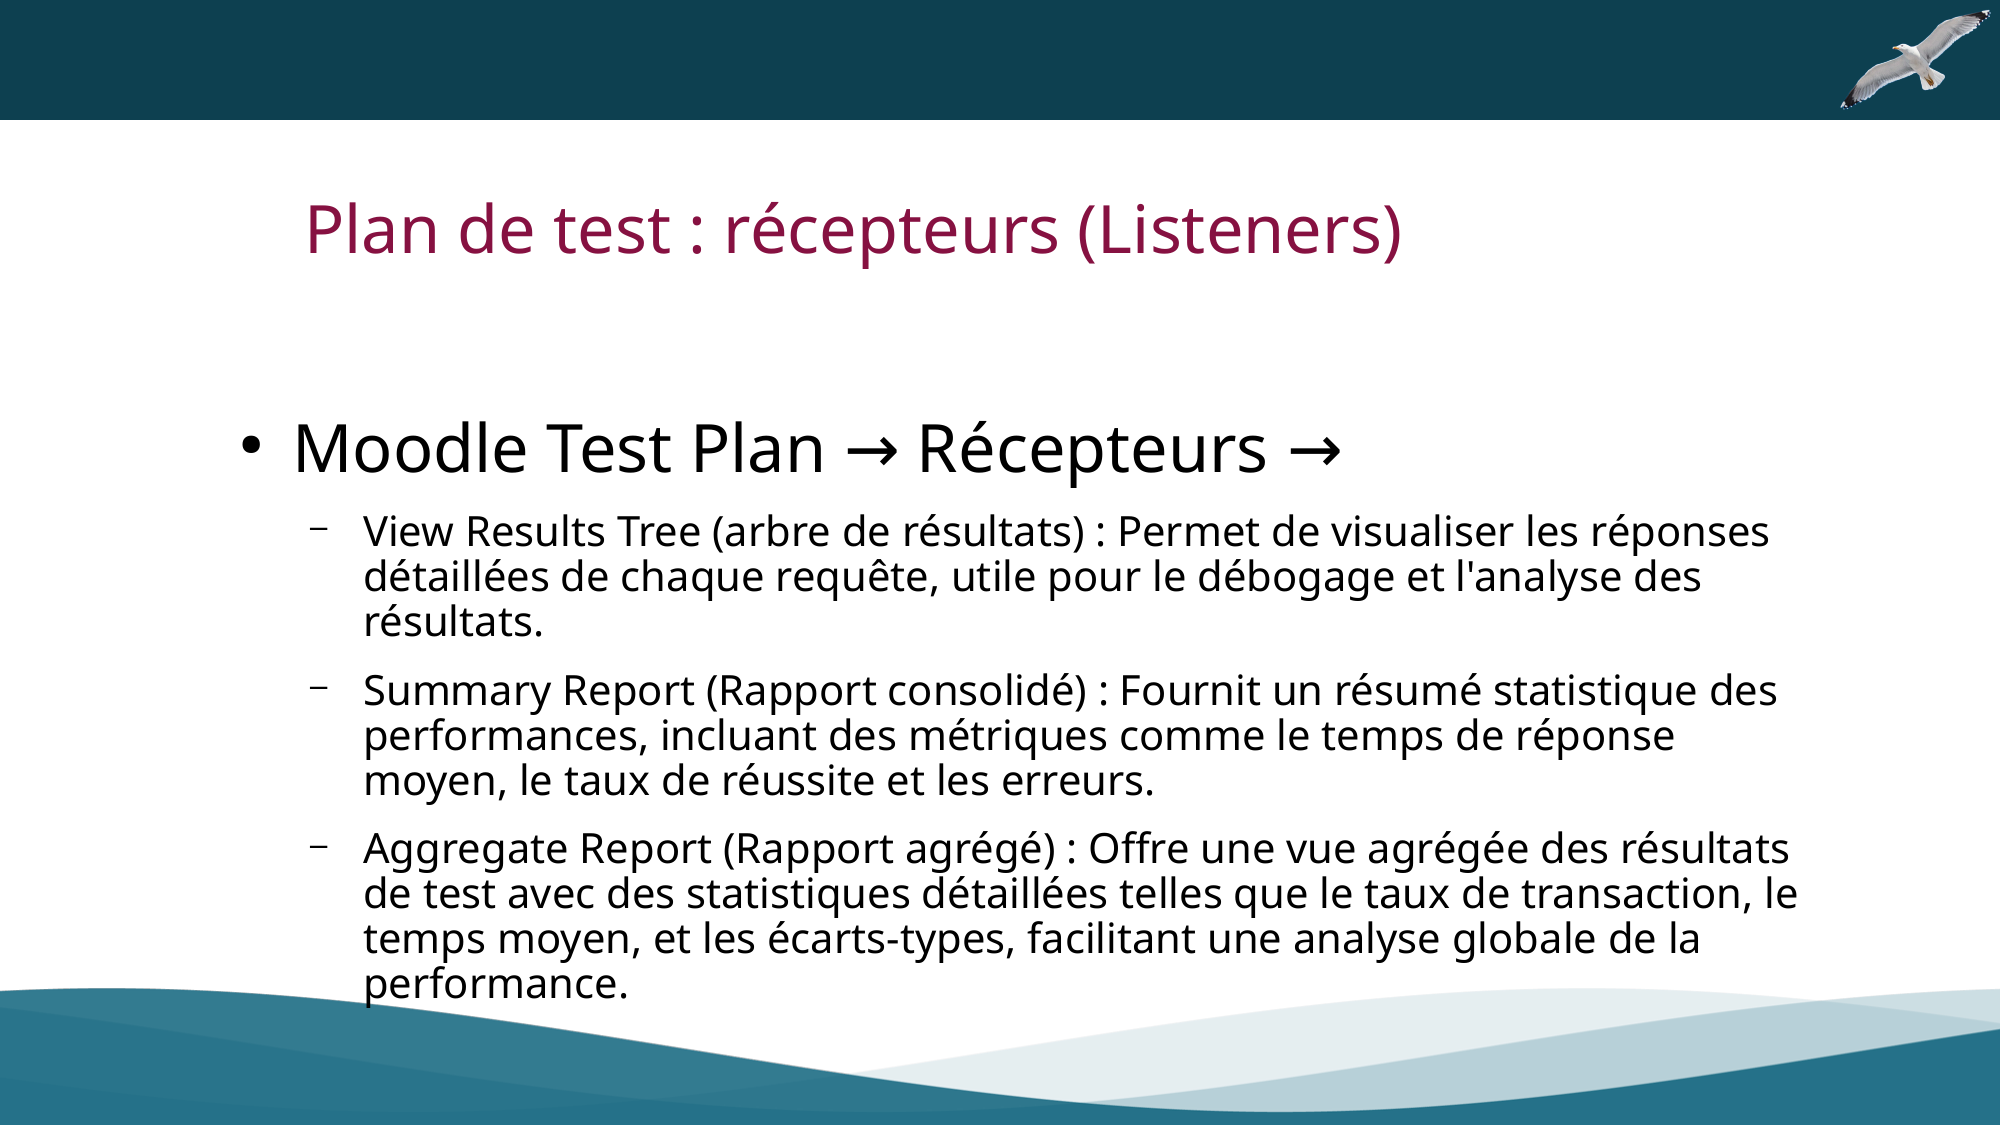

Plan de test : récepteurs (Listeners)
# Moodle Test Plan → Récepteurs →
View Results Tree (arbre de résultats) : Permet de visualiser les réponses détaillées de chaque requête, utile pour le débogage et l'analyse des résultats.
Summary Report (Rapport consolidé) : Fournit un résumé statistique des performances, incluant des métriques comme le temps de réponse moyen, le taux de réussite et les erreurs.
Aggregate Report (Rapport agrégé) : Offre une vue agrégée des résultats de test avec des statistiques détaillées telles que le taux de transaction, le temps moyen, et les écarts-types, facilitant une analyse globale de la performance.